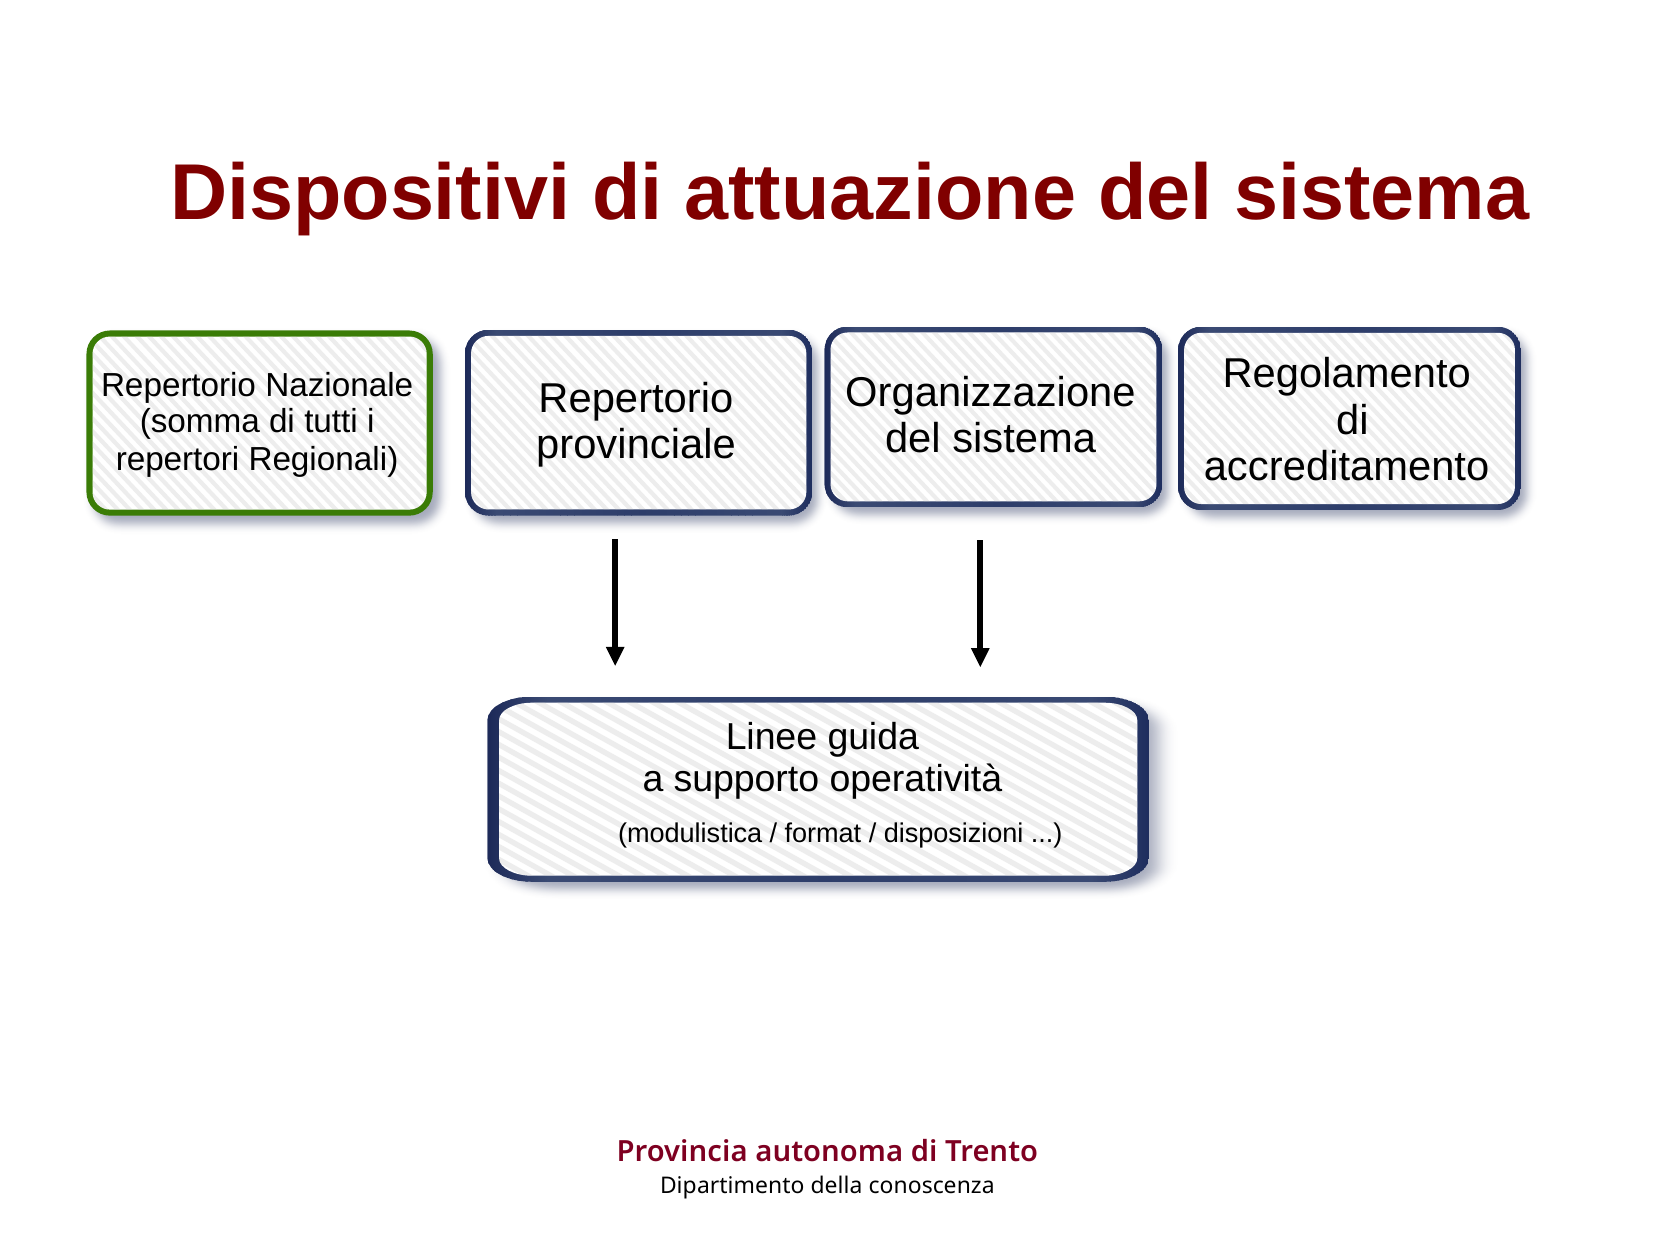

# Dispositivi di attuazione del sistema
Organizzazione
del sistema
Regolamento
 di
accreditamento
Repertorio
provinciale
Repertorio Nazionale
(somma di tutti i
repertori Regionali)
Linee guida
a supporto operatività
(modulistica / format / disposizioni ...)